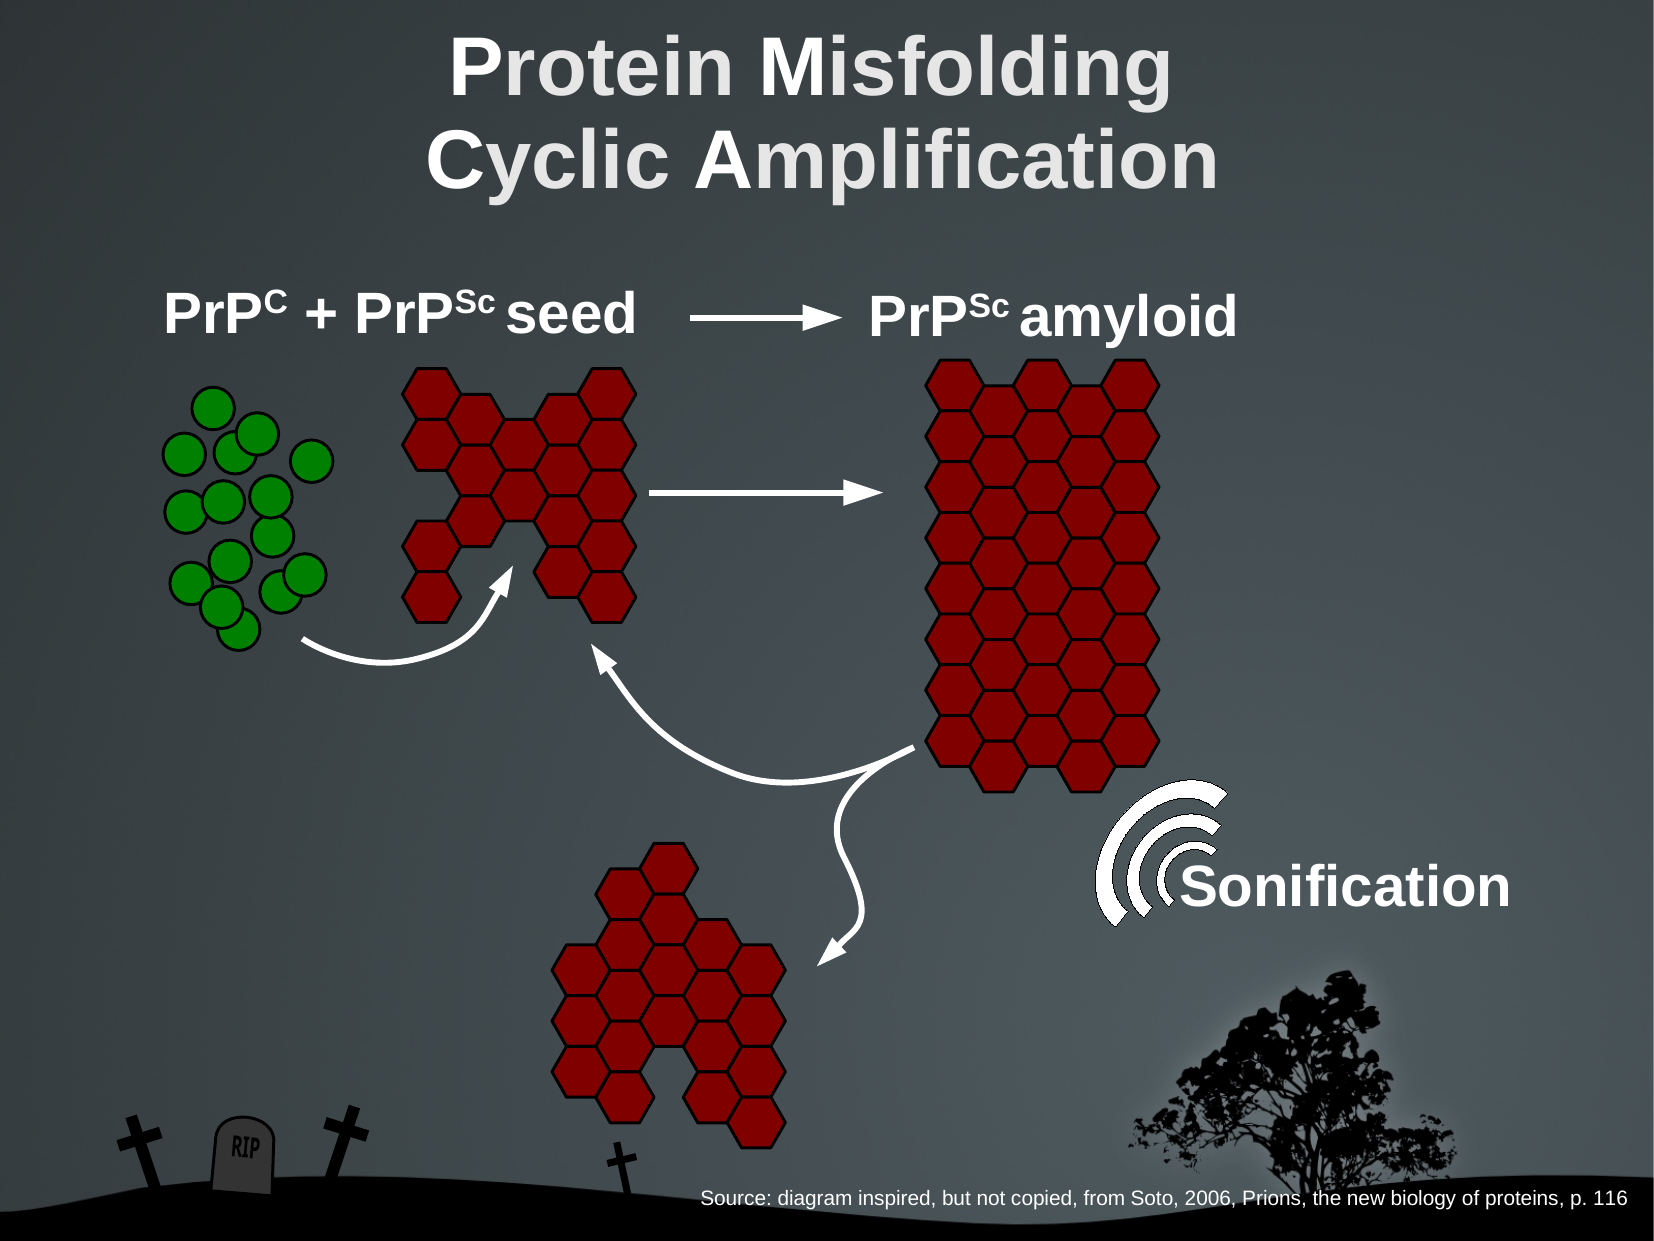

# Protein Misfolding Cyclic Amplification
PrPC + PrPSc seed
PrPSc amyloid
Sonification
RIP
Source: diagram inspired, but not copied, from Soto, 2006, Prions, the new biology of proteins, p. 116